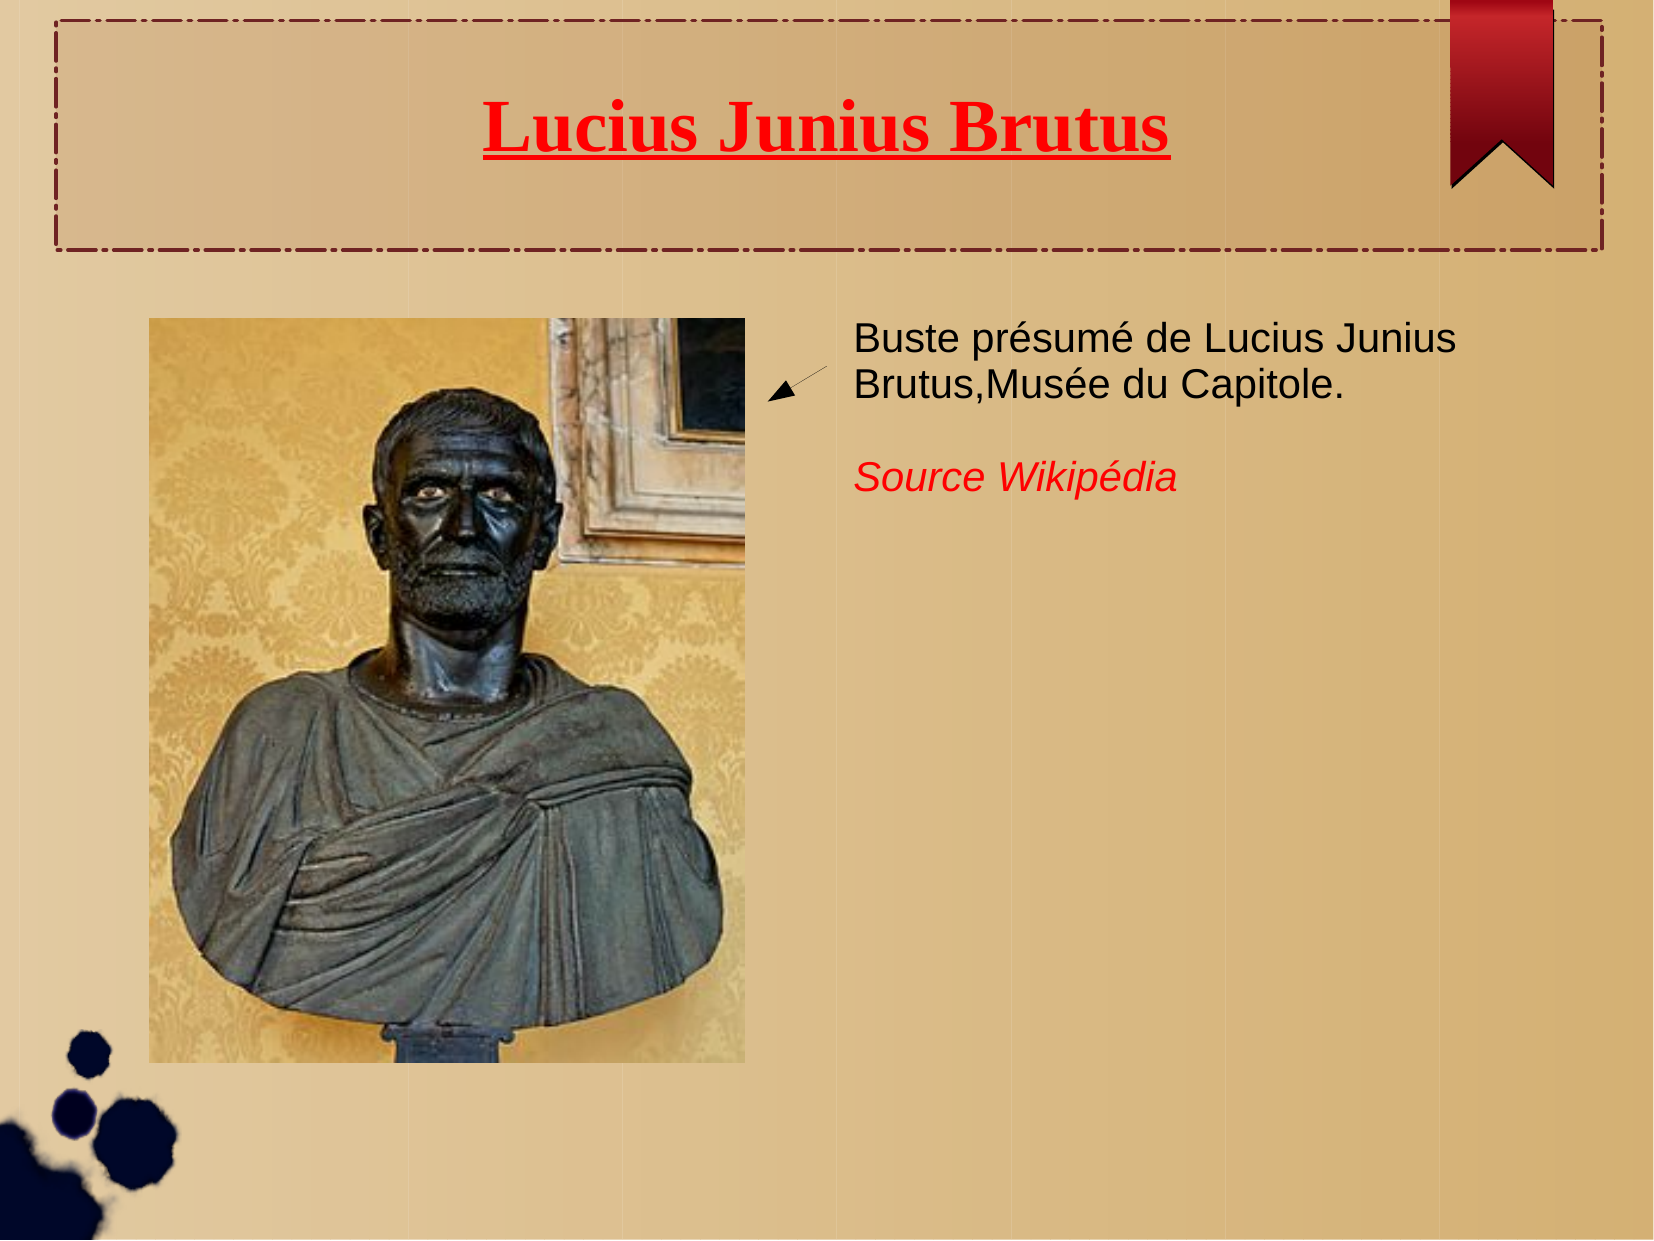

# Lucius Junius Brutus
Buste présumé de Lucius Junius Brutus,Musée du Capitole.
Source Wikipédia